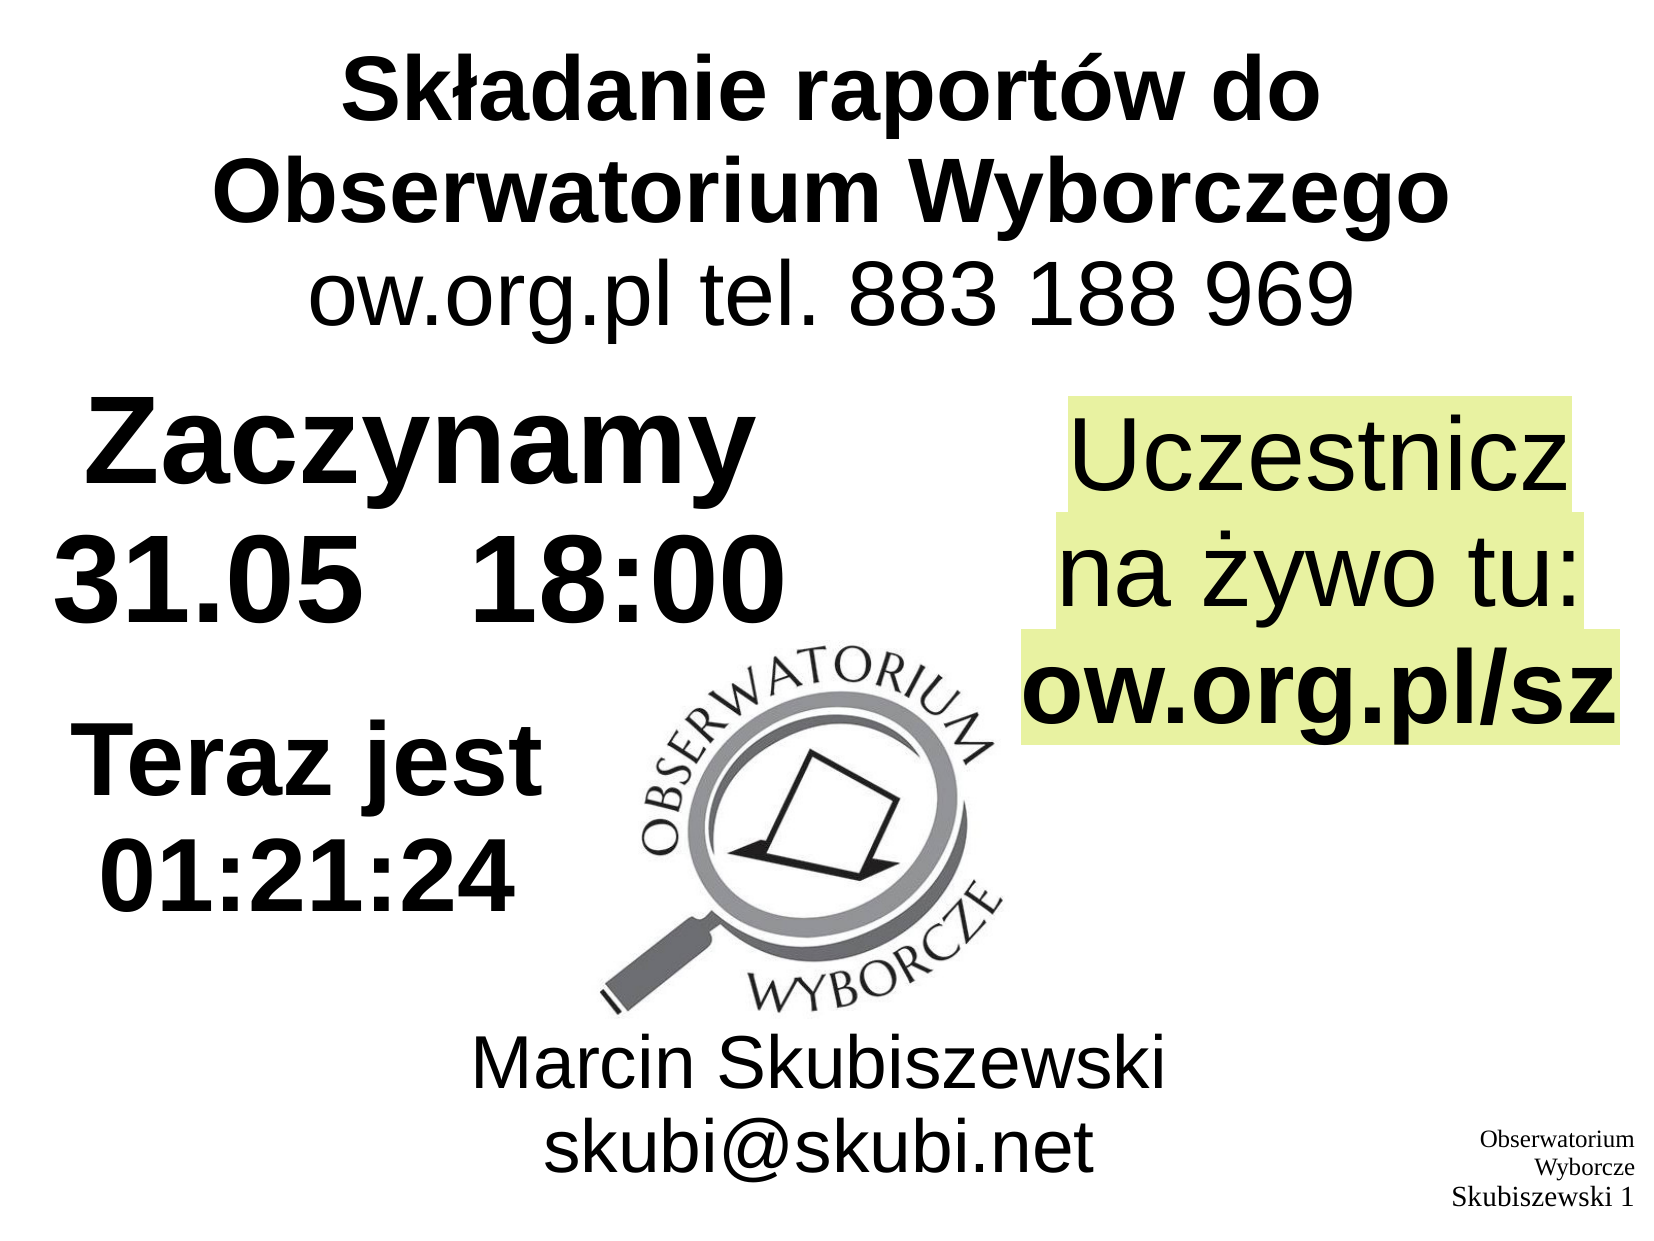

# Składanie raportów do Obserwatorium Wyborczego ow.org.pl tel. 883 188 969
Zaczynamy
31.05 18:00
Uczestnicz na żywo tu:
ow.org.pl/sz
Teraz jest
03:28:57
Marcin Skubiszewski
skubi@skubi.net
1